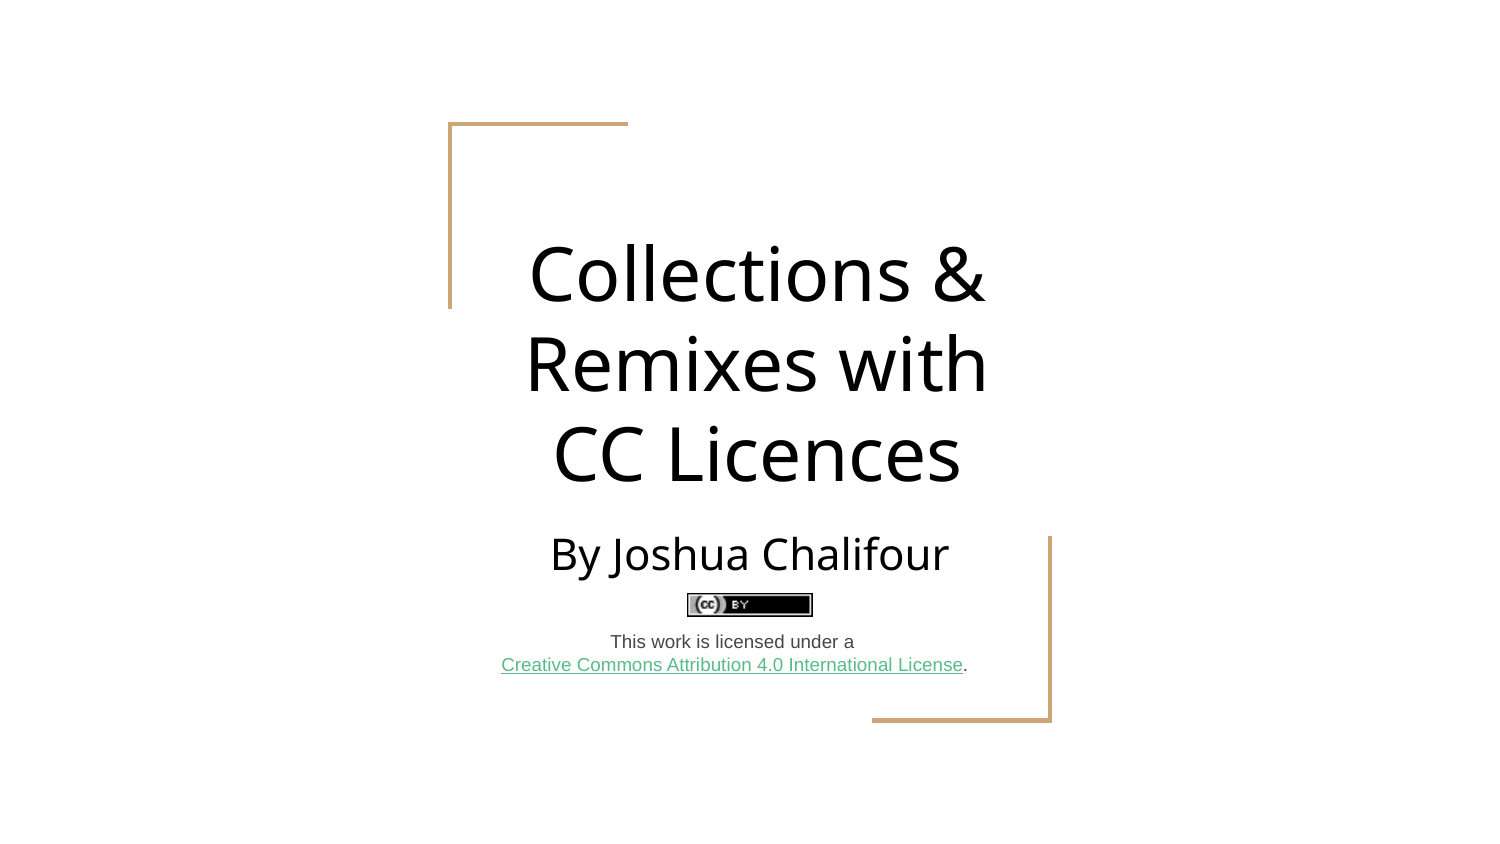

# Collections & Remixes with CC Licences
By Joshua Chalifour
This work is licensed under a Creative Commons Attribution 4.0 International License.